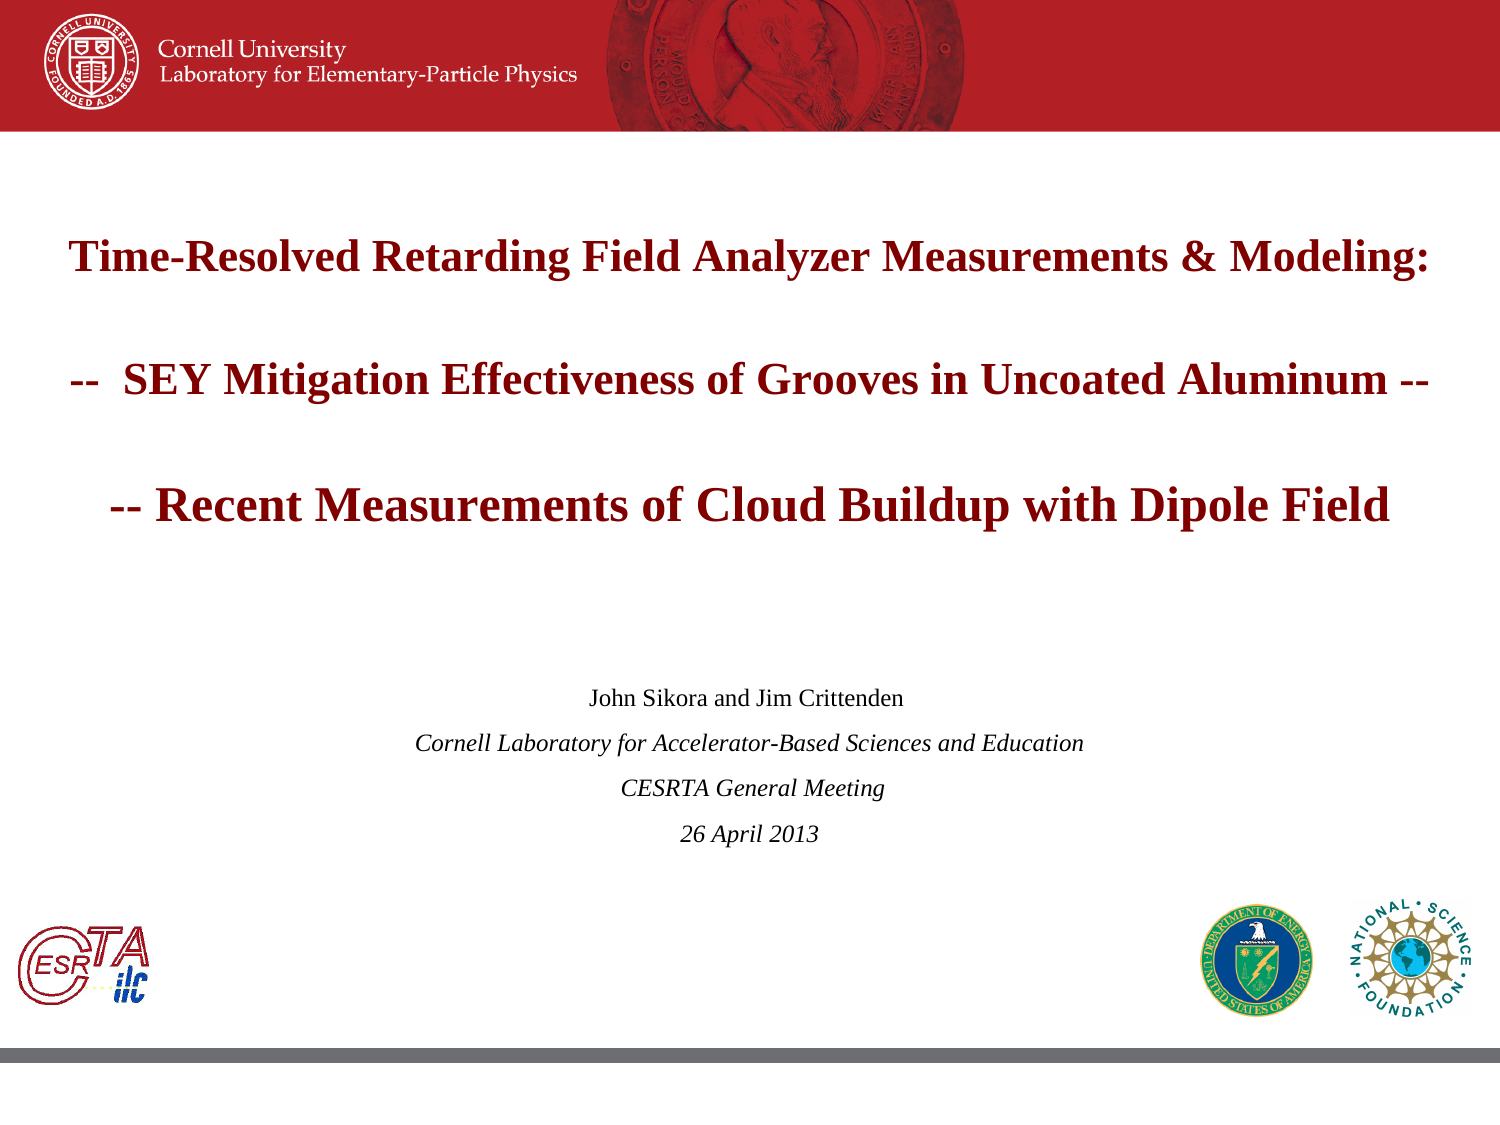

Time-Resolved Retarding Field Analyzer Measurements & Modeling:
-- SEY Mitigation Effectiveness of Grooves in Uncoated Aluminum --
-- Recent Measurements of Cloud Buildup with Dipole Field
# John Sikora and Jim Crittenden
Cornell Laboratory for Accelerator-Based Sciences and Education
 CESRTA General Meeting
26 April 2013